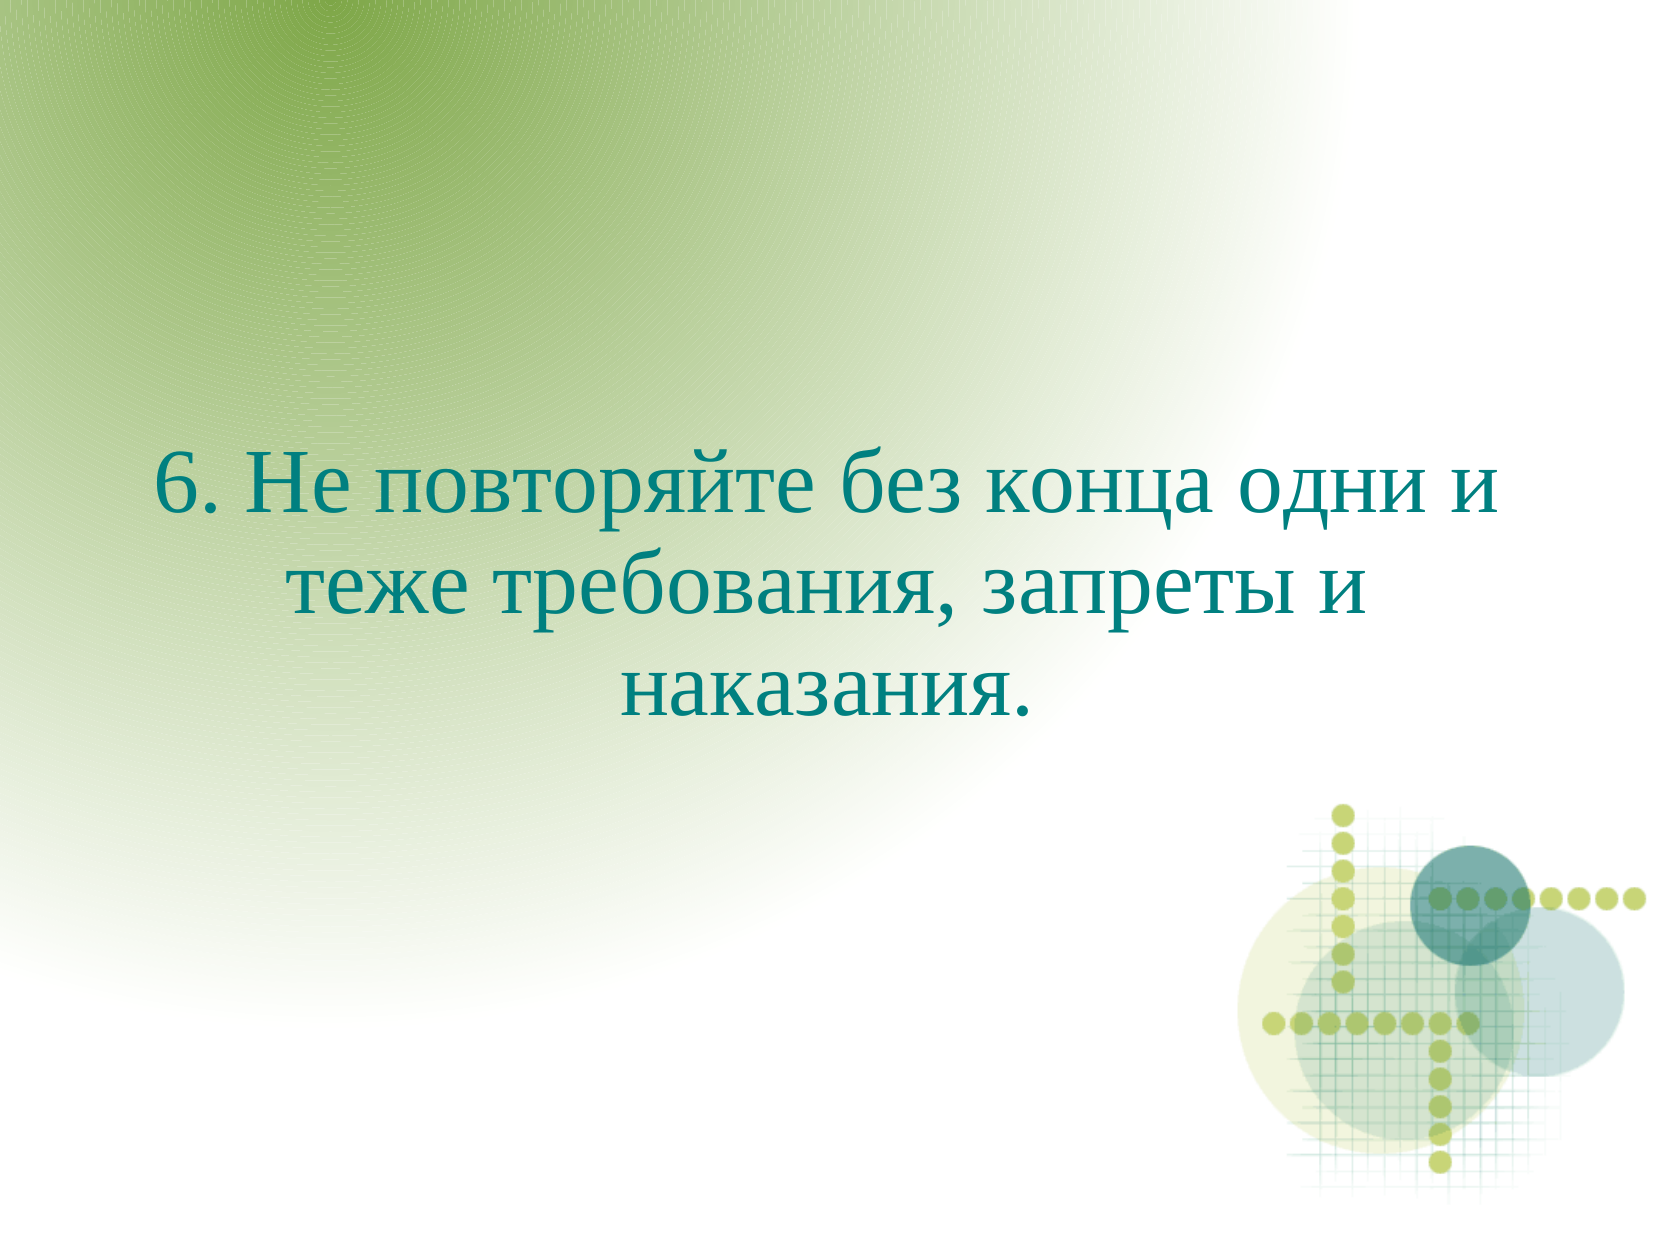

# 6. Не повторяйте без конца одни и теже требования, запреты и наказания.